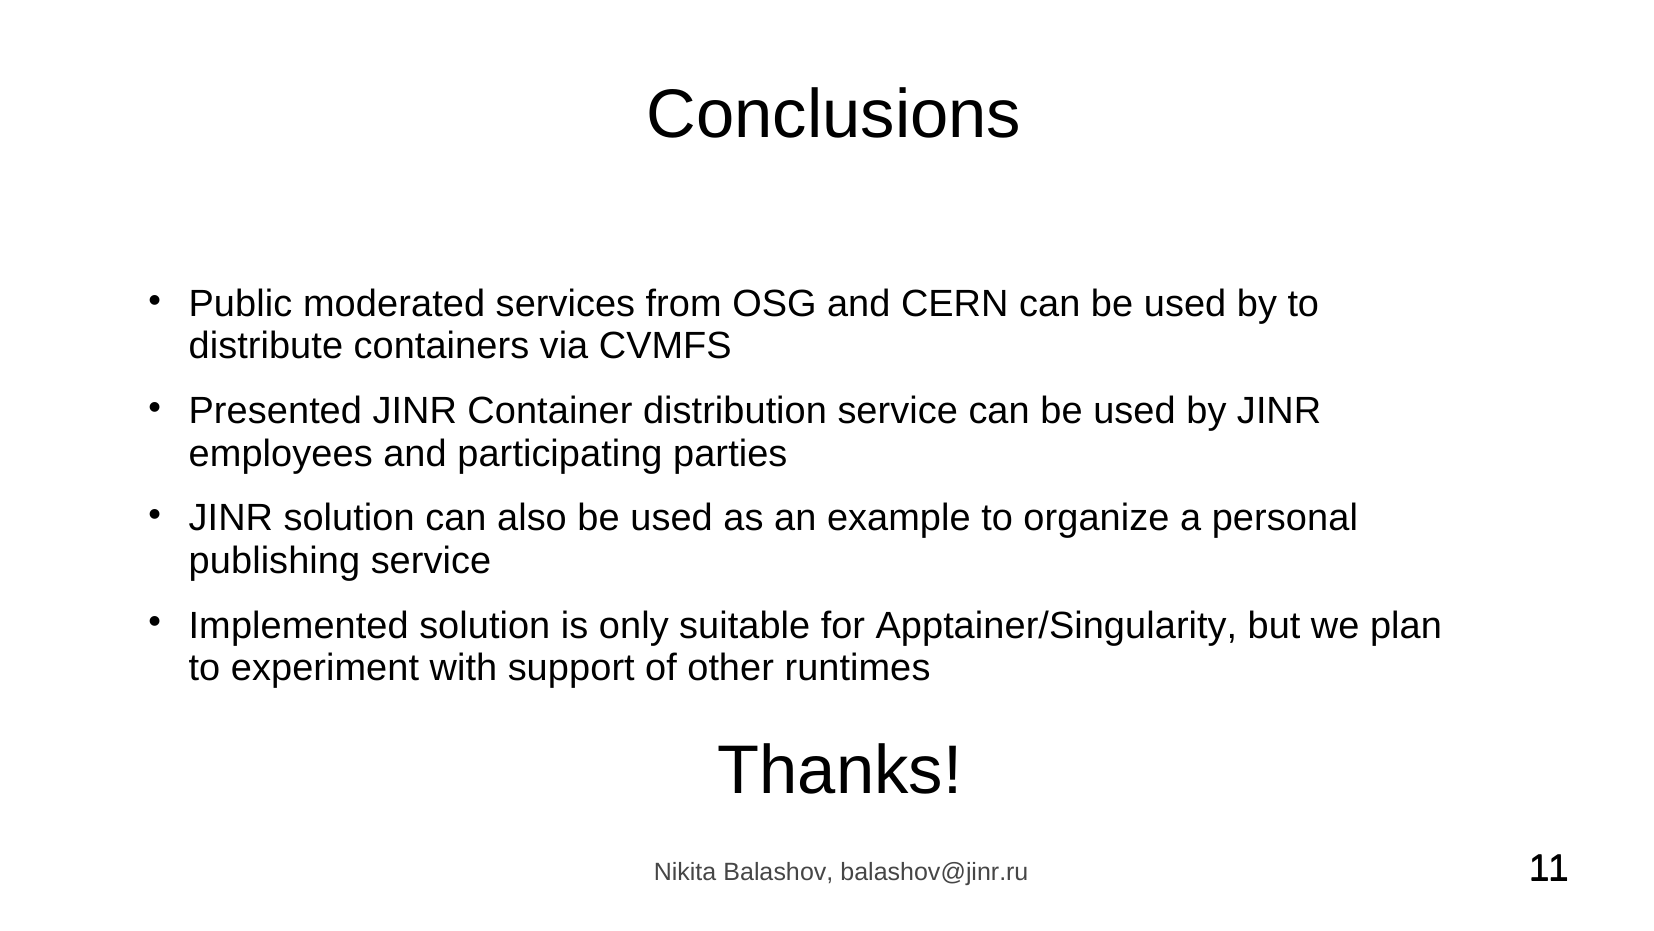

# Conclusions
Public moderated services from OSG and CERN can be used by to distribute containers via CVMFS
Presented JINR Container distribution service can be used by JINR employees and participating parties
JINR solution can also be used as an example to organize a personal publishing service
Implemented solution is only suitable for Apptainer/Singularity, but we plan to experiment with support of other runtimes
Thanks!
11
Nikita Balashov, balashov@jinr.ru